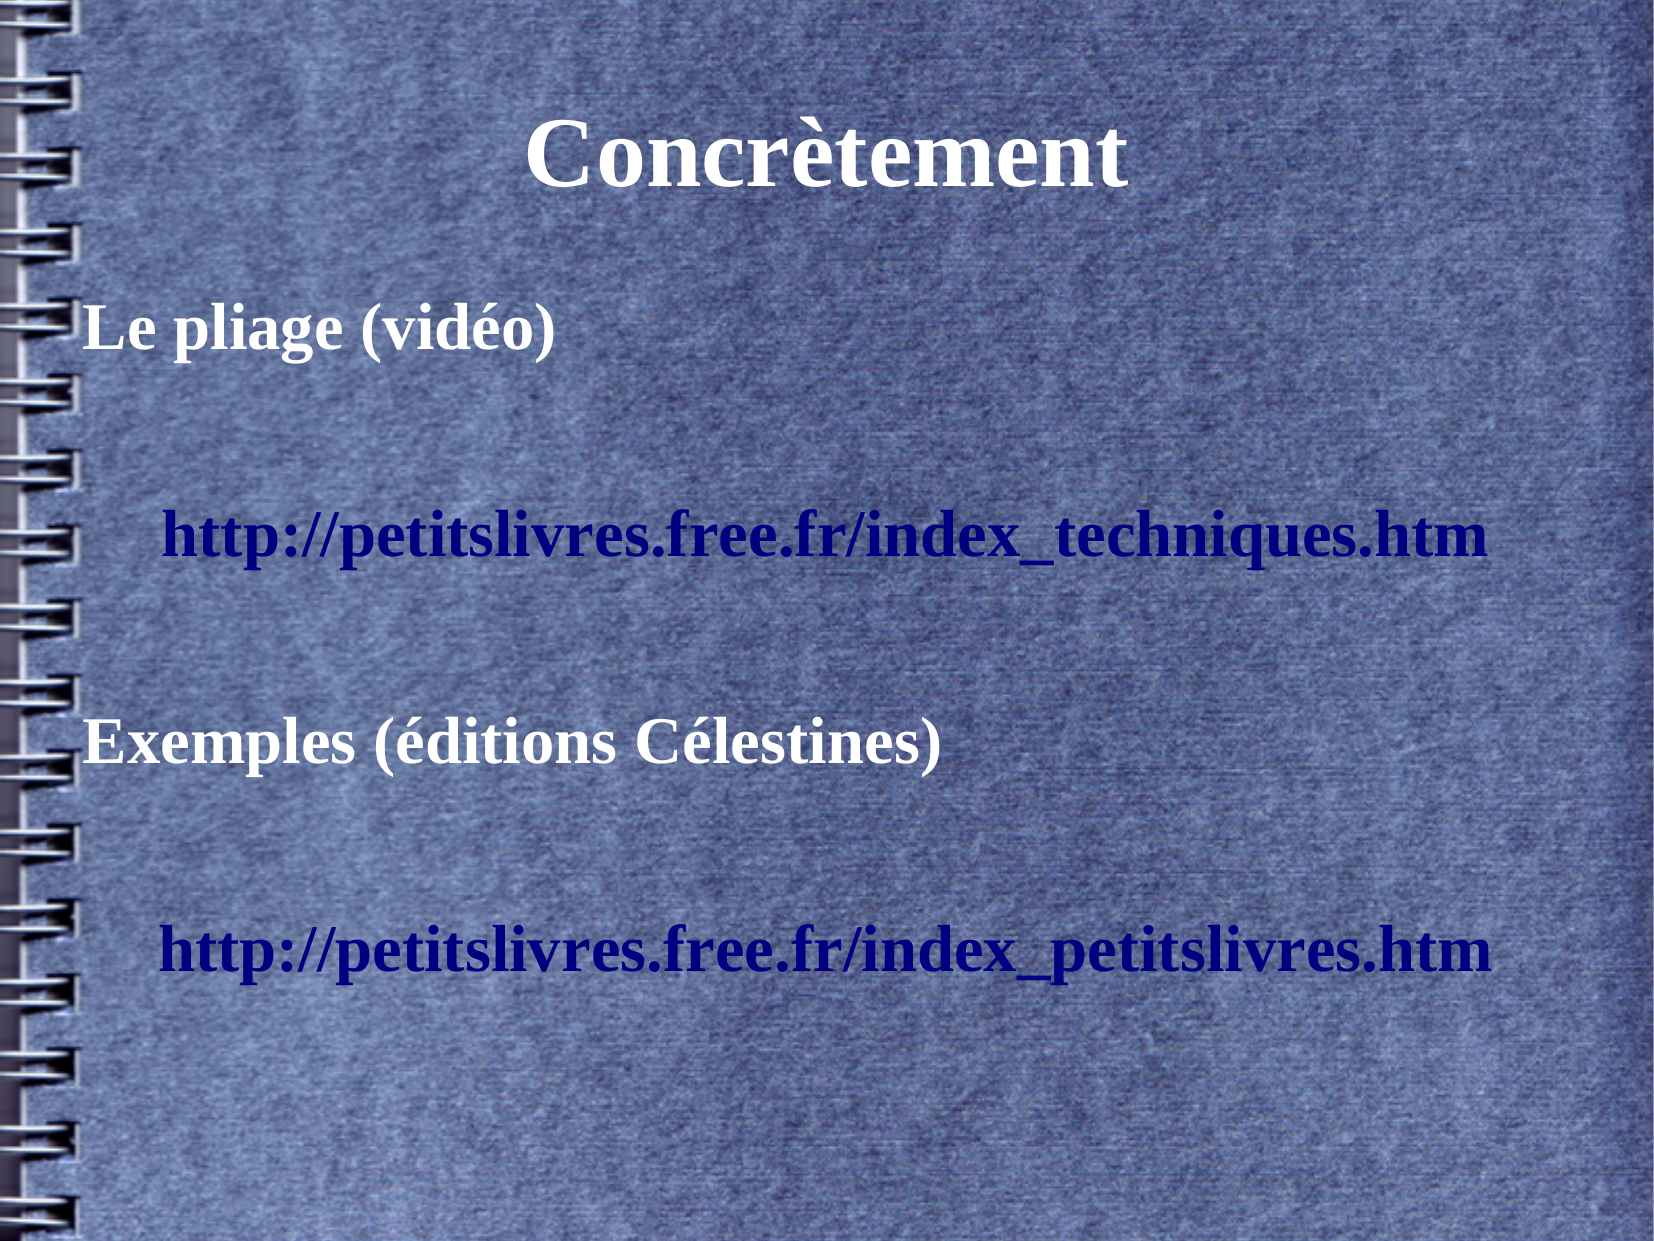

# Concrètement
Le pliage (vidéo)
http://petitslivres.free.fr/index_techniques.htm
Exemples (éditions Célestines)
http://petitslivres.free.fr/index_petitslivres.htm